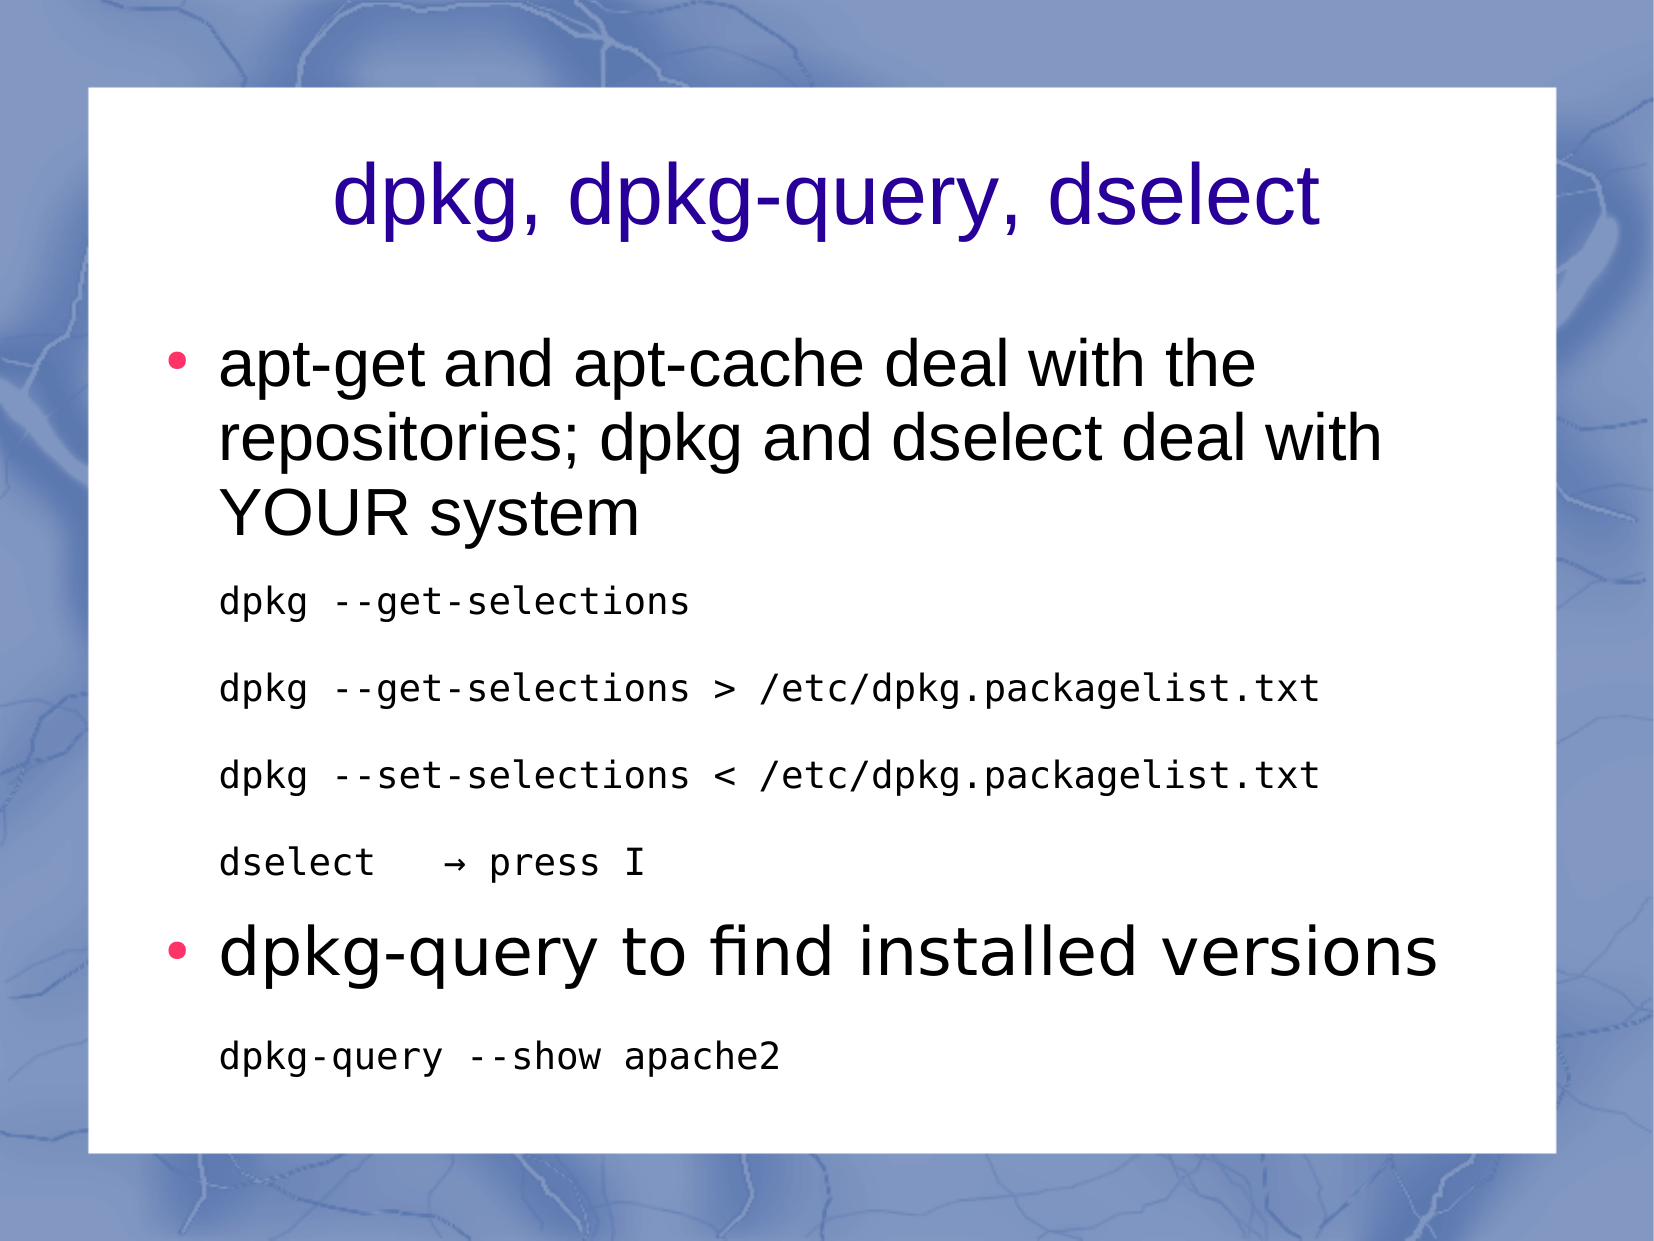

# dpkg, dpkg-query, dselect
apt-get and apt-cache deal with the repositories; dpkg and dselect deal with YOUR system
dpkg --get-selections
dpkg --get-selections > /etc/dpkg.packagelist.txt
dpkg --set-selections < /etc/dpkg.packagelist.txt
dselect → press I
dpkg-query to find installed versions
dpkg-query --show apache2